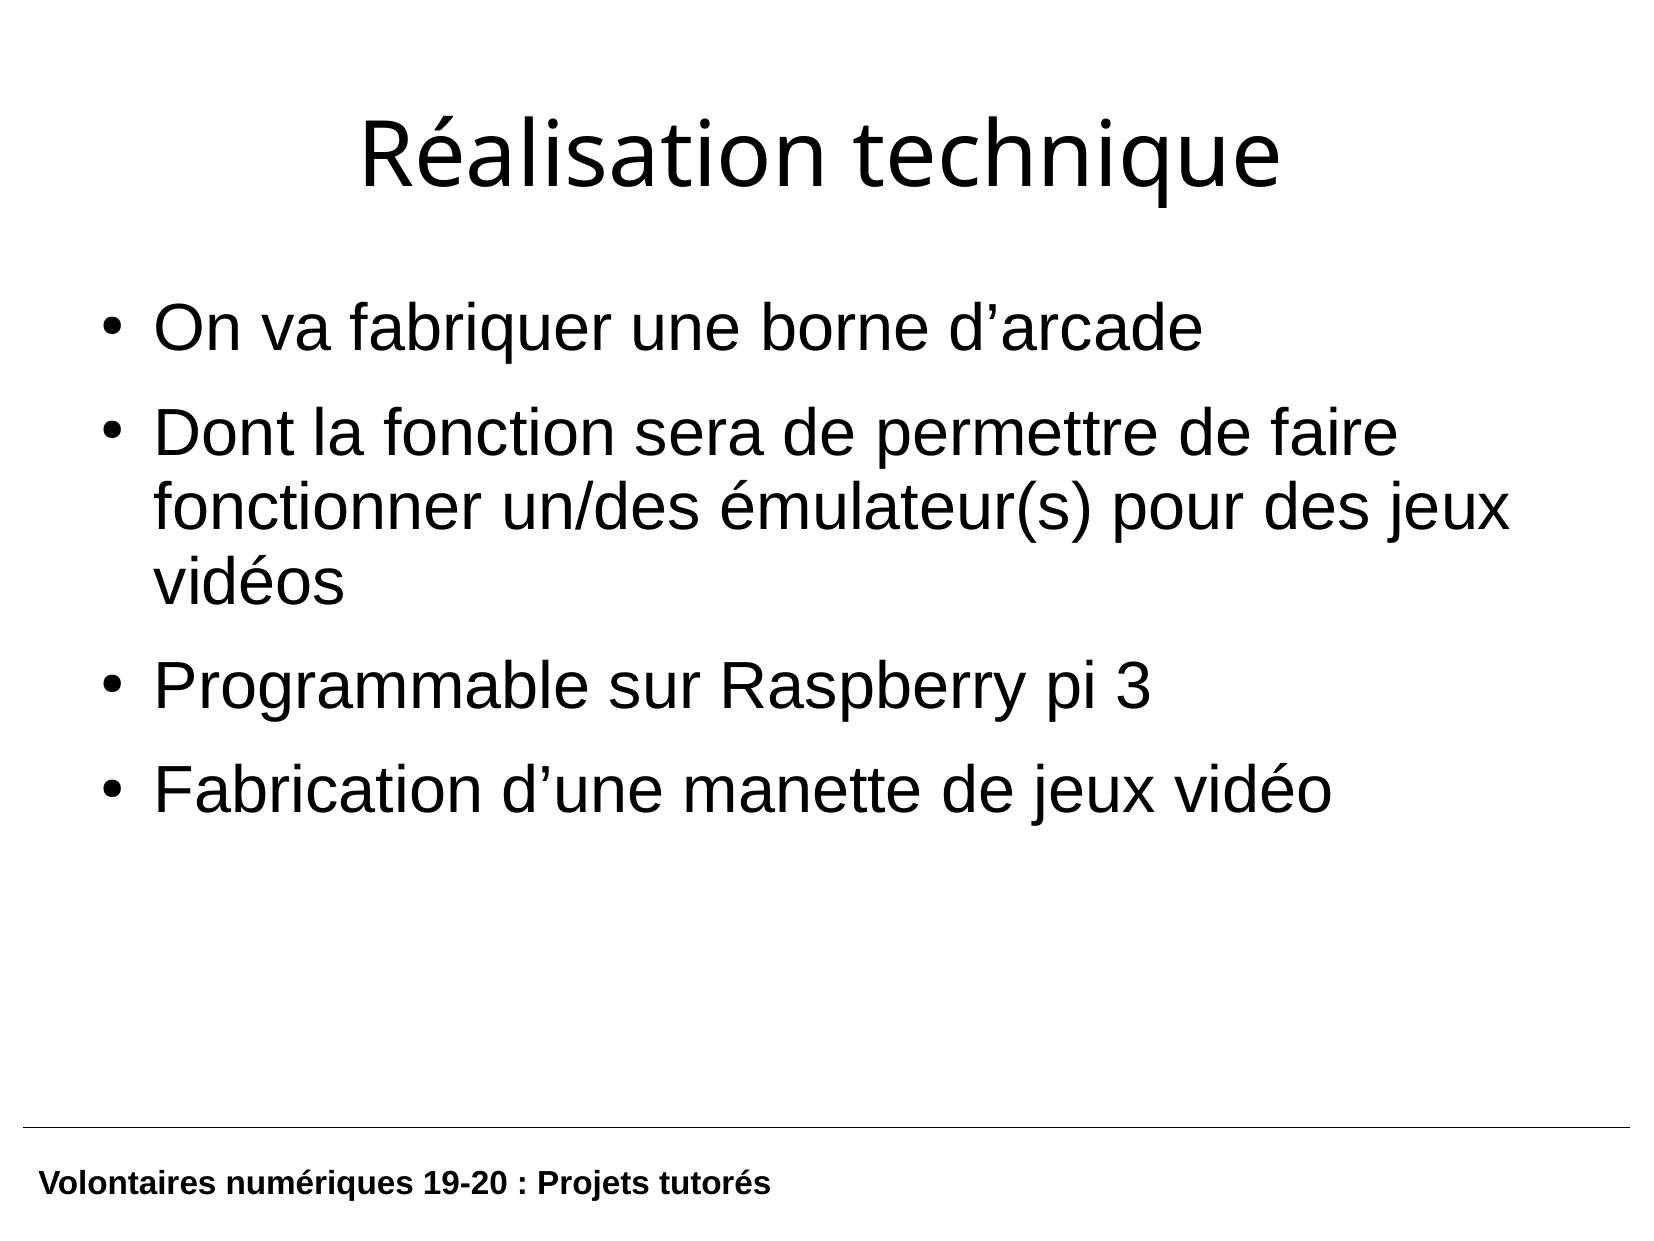

# Réalisation technique
On va fabriquer une borne d’arcade
Dont la fonction sera de permettre de faire fonctionner un/des émulateur(s) pour des jeux vidéos
Programmable sur Raspberry pi 3
Fabrication d’une manette de jeux vidéo
Volontaires numériques 19-20 : Projets tutorés